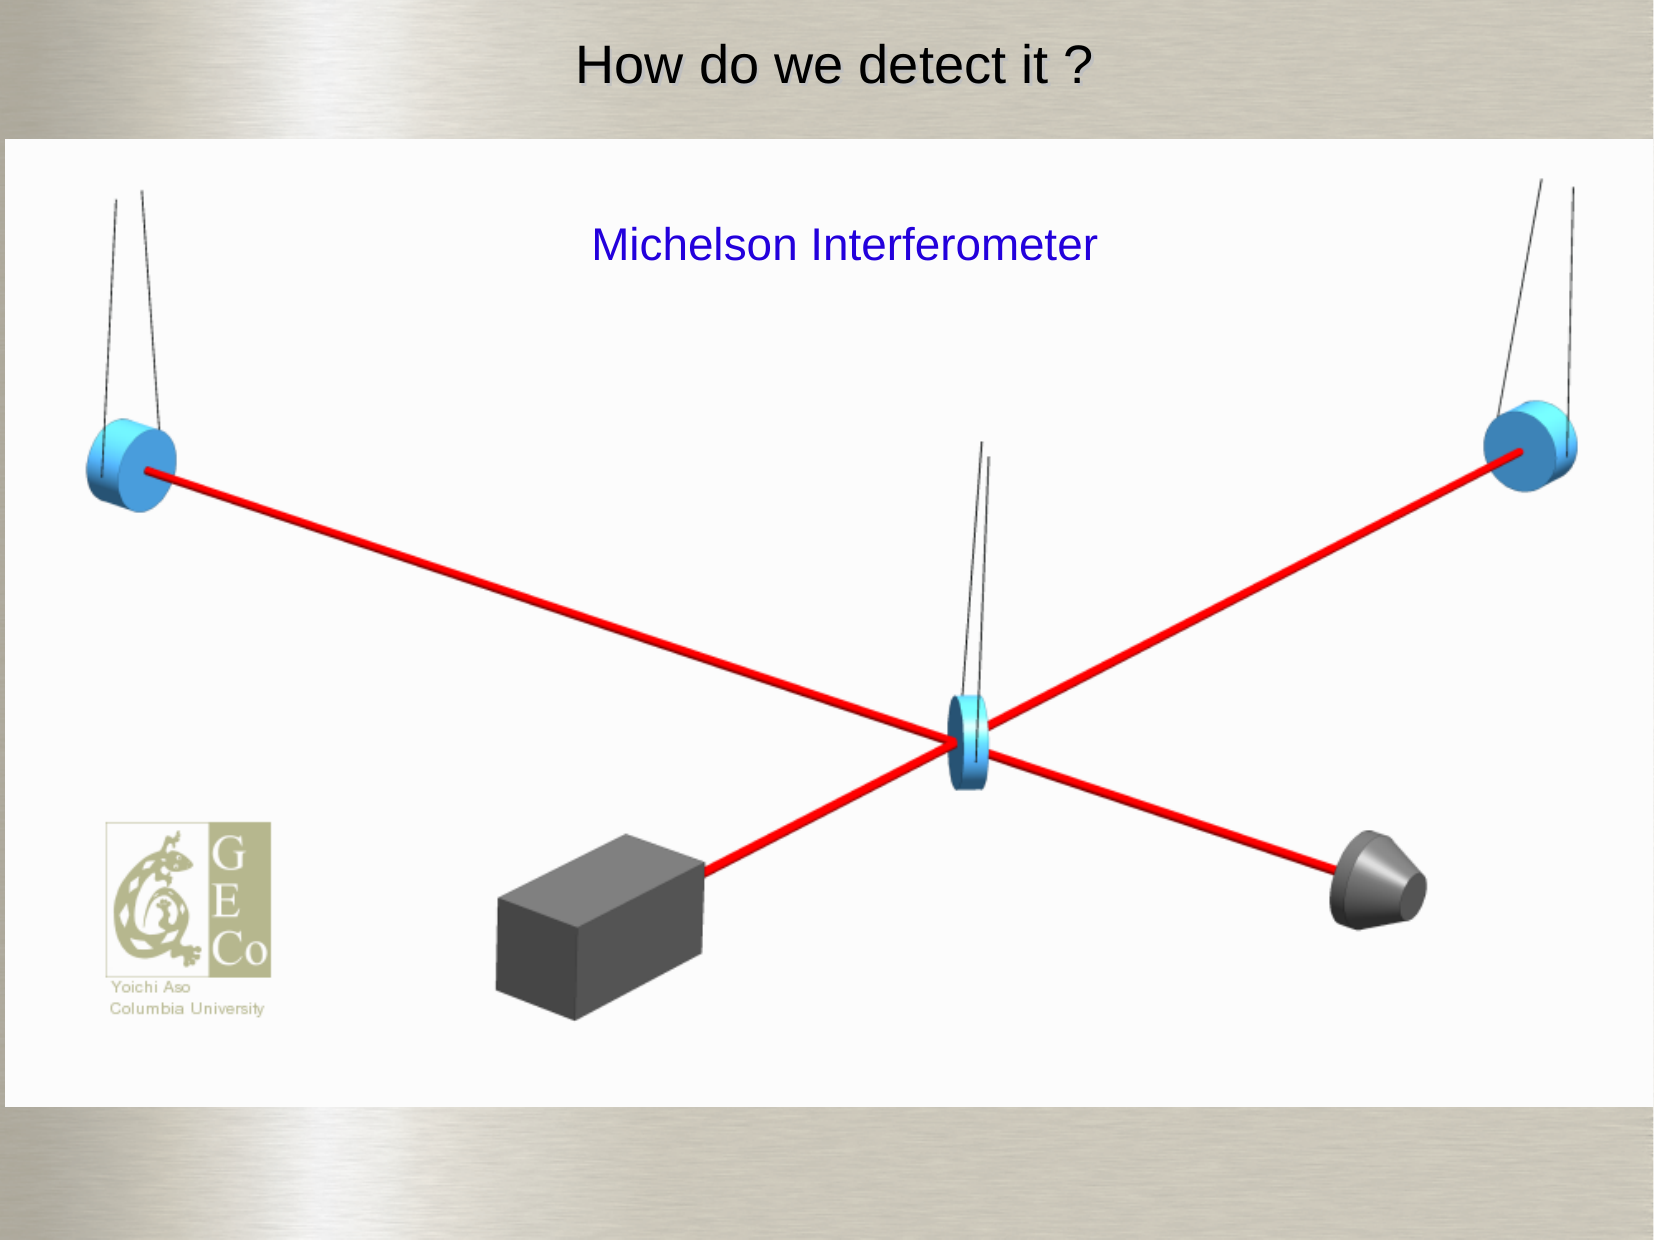

How do we detect it ?
Michelson Interferometer